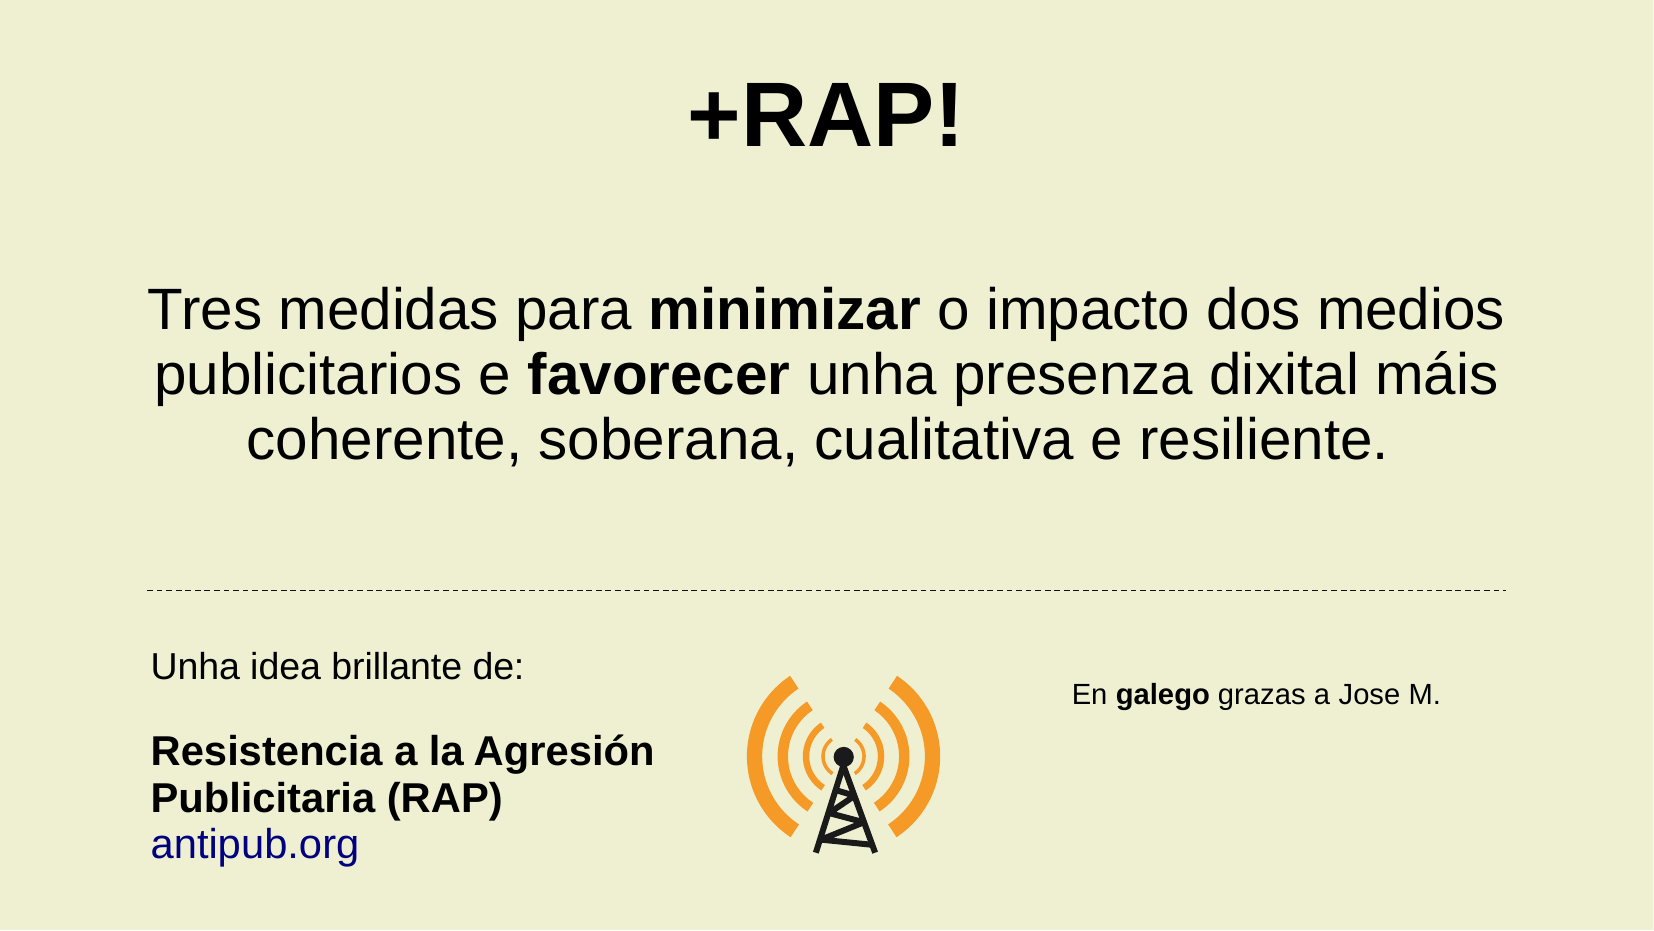

# +RAP!
Tres medidas para minimizar o impacto dos medios publicitarios e favorecer unha presenza dixital máis coherente, soberana, cualitativa e resiliente.
Unha idea brillante de:
En galego grazas a Jose M.
Resistencia a la Agresión Publicitaria (RAP)
antipub.org